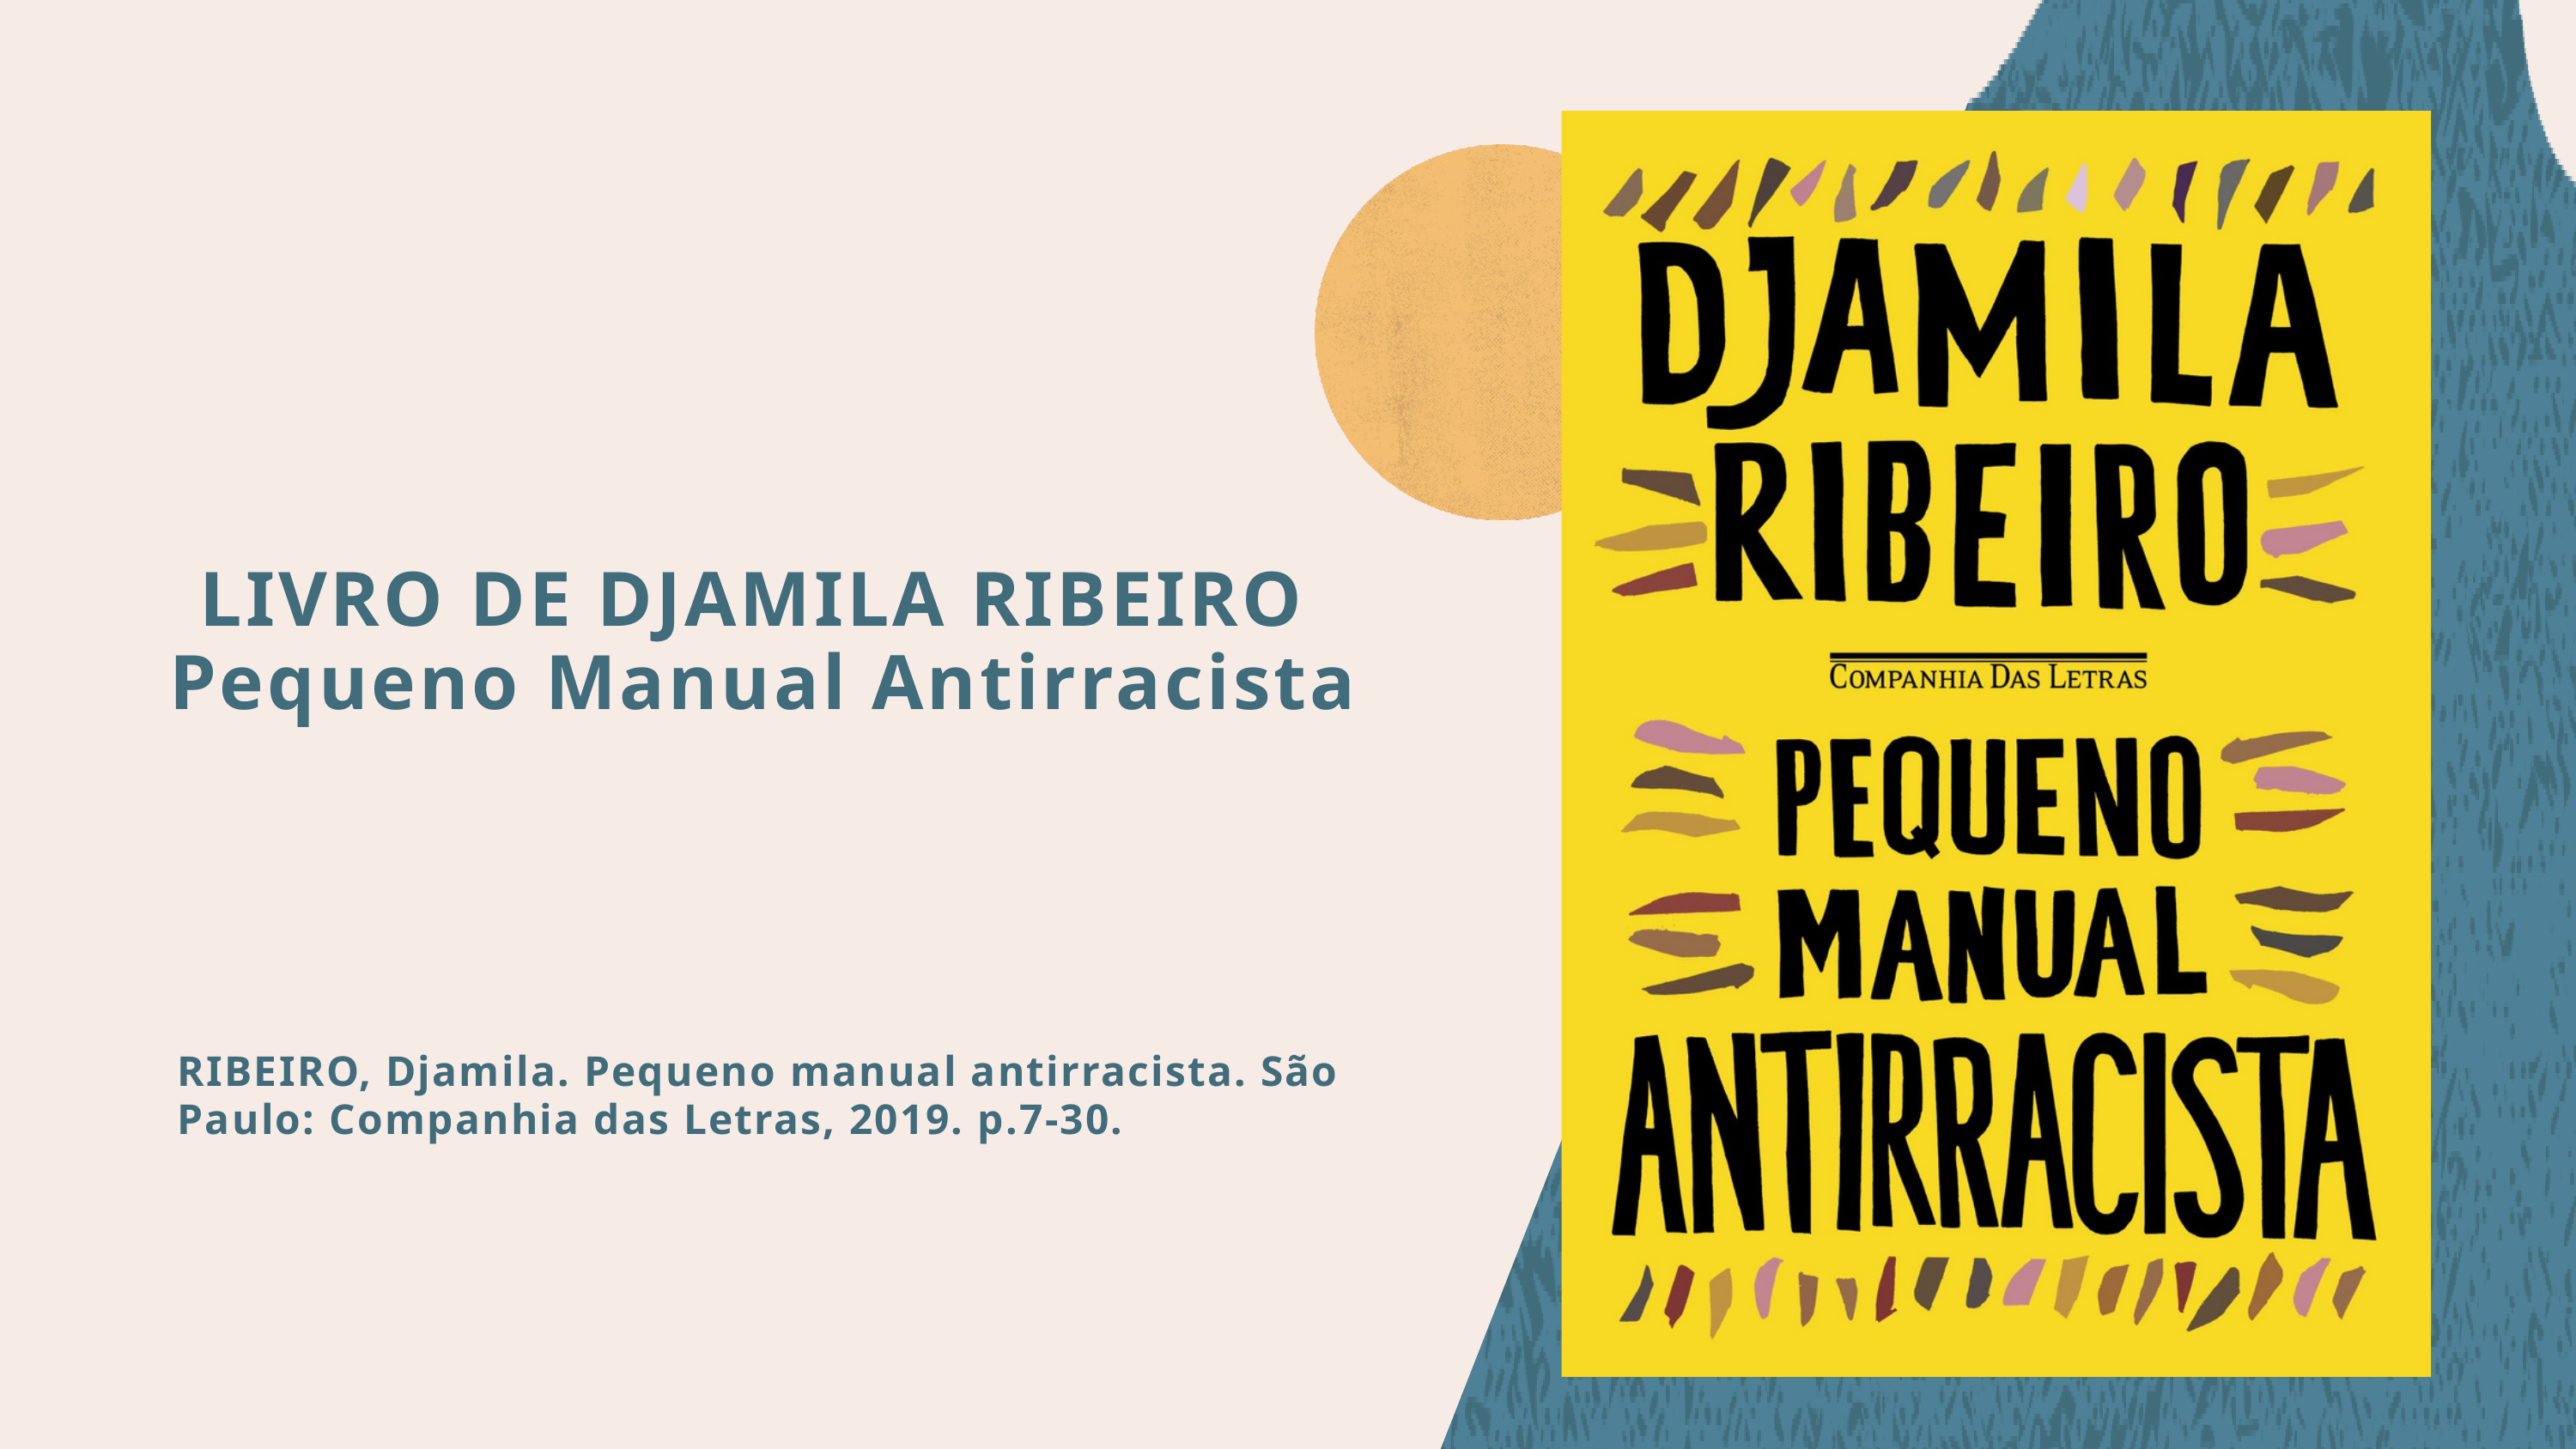

C
LIVRO DE DJAMILA RIBEIRO
Pequeno Manual Antirracista
RIBEIRO, Djamila. Pequeno manual antirracista. São Paulo: Companhia das Letras, 2019. p.7-30.